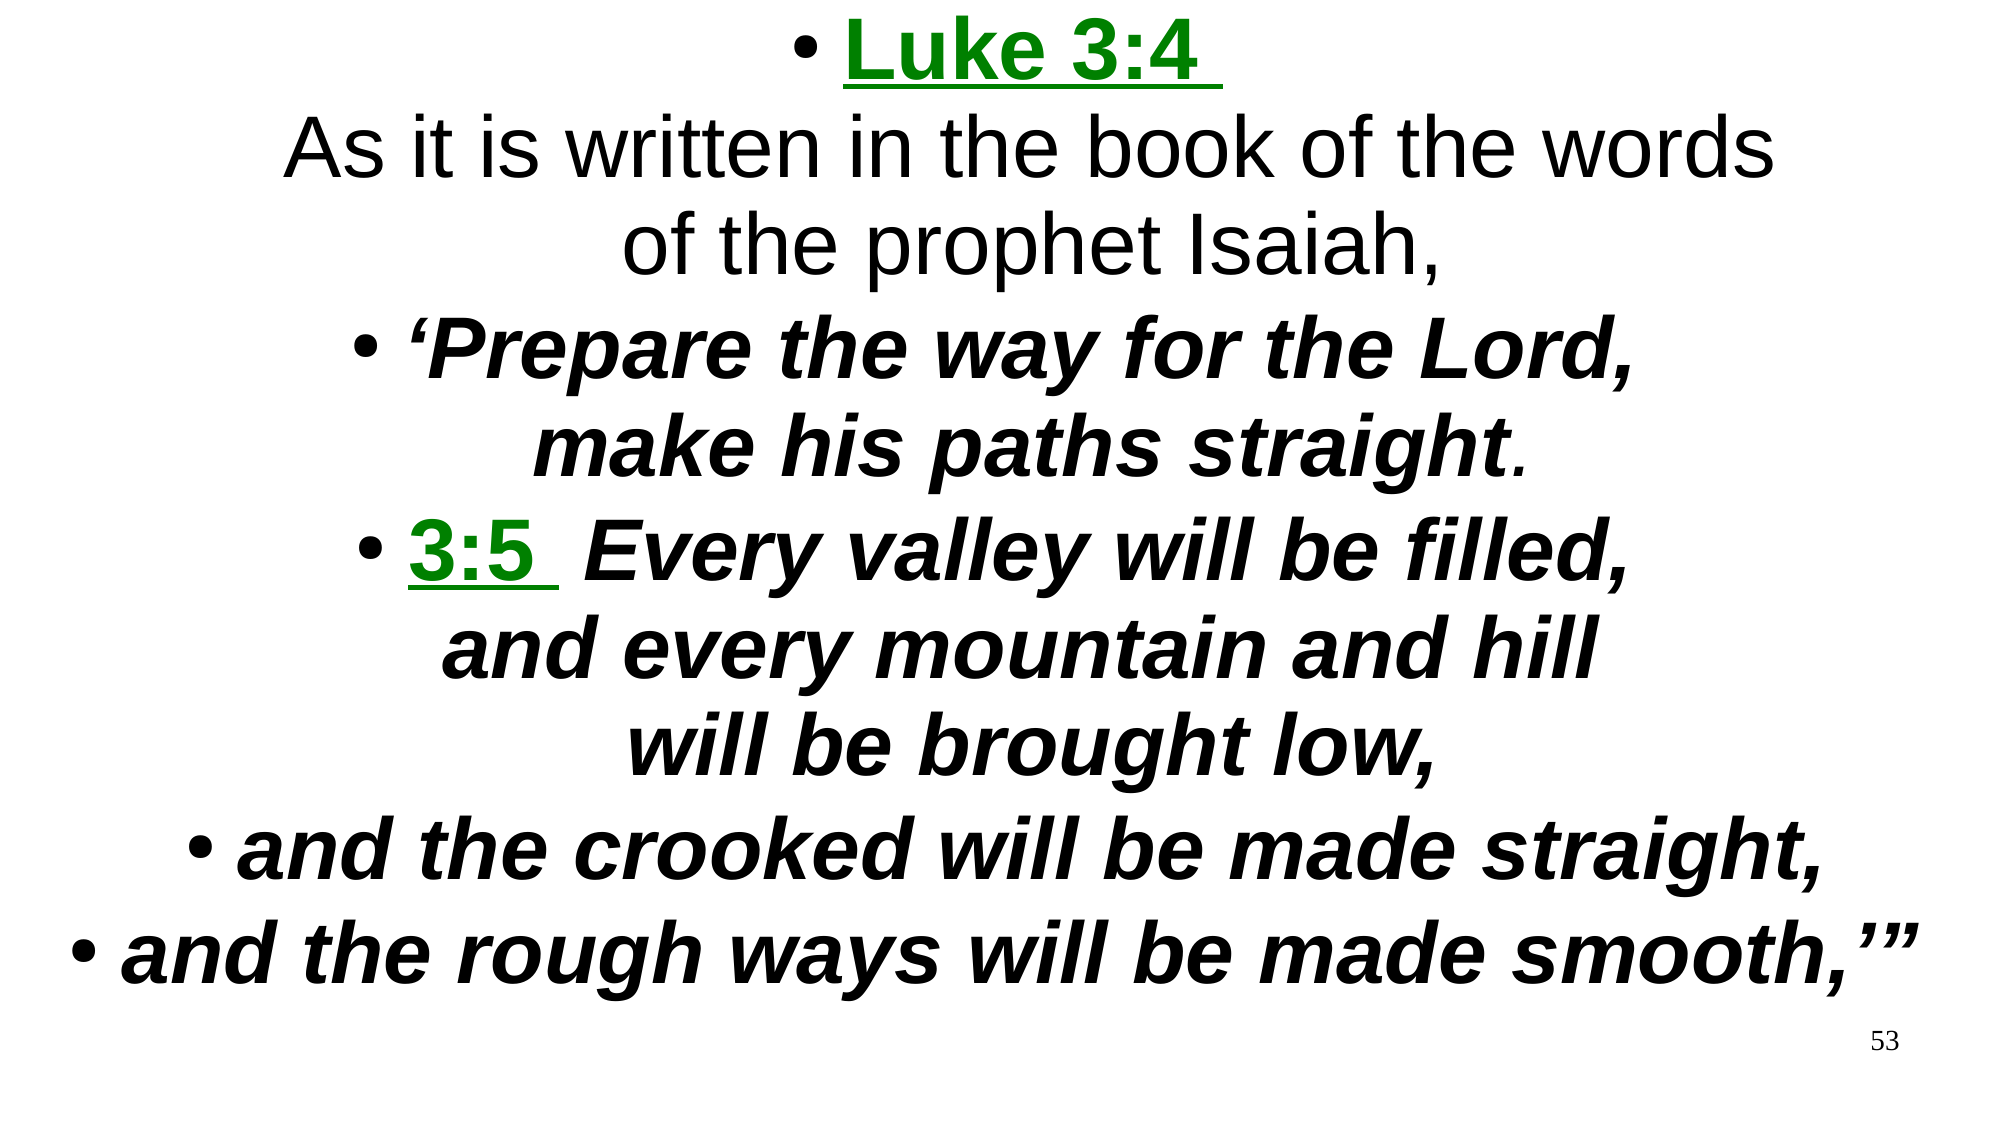

# Luke 3:4  As it is written in the book of the words of the prophet Isaiah,
‘Prepare the way for the Lord,
make his paths straight.
3:5  Every valley will be filled,
and every mountain and hill
will be brought low,
and the crooked will be made straight,
and the rough ways will be made smooth,’”
53